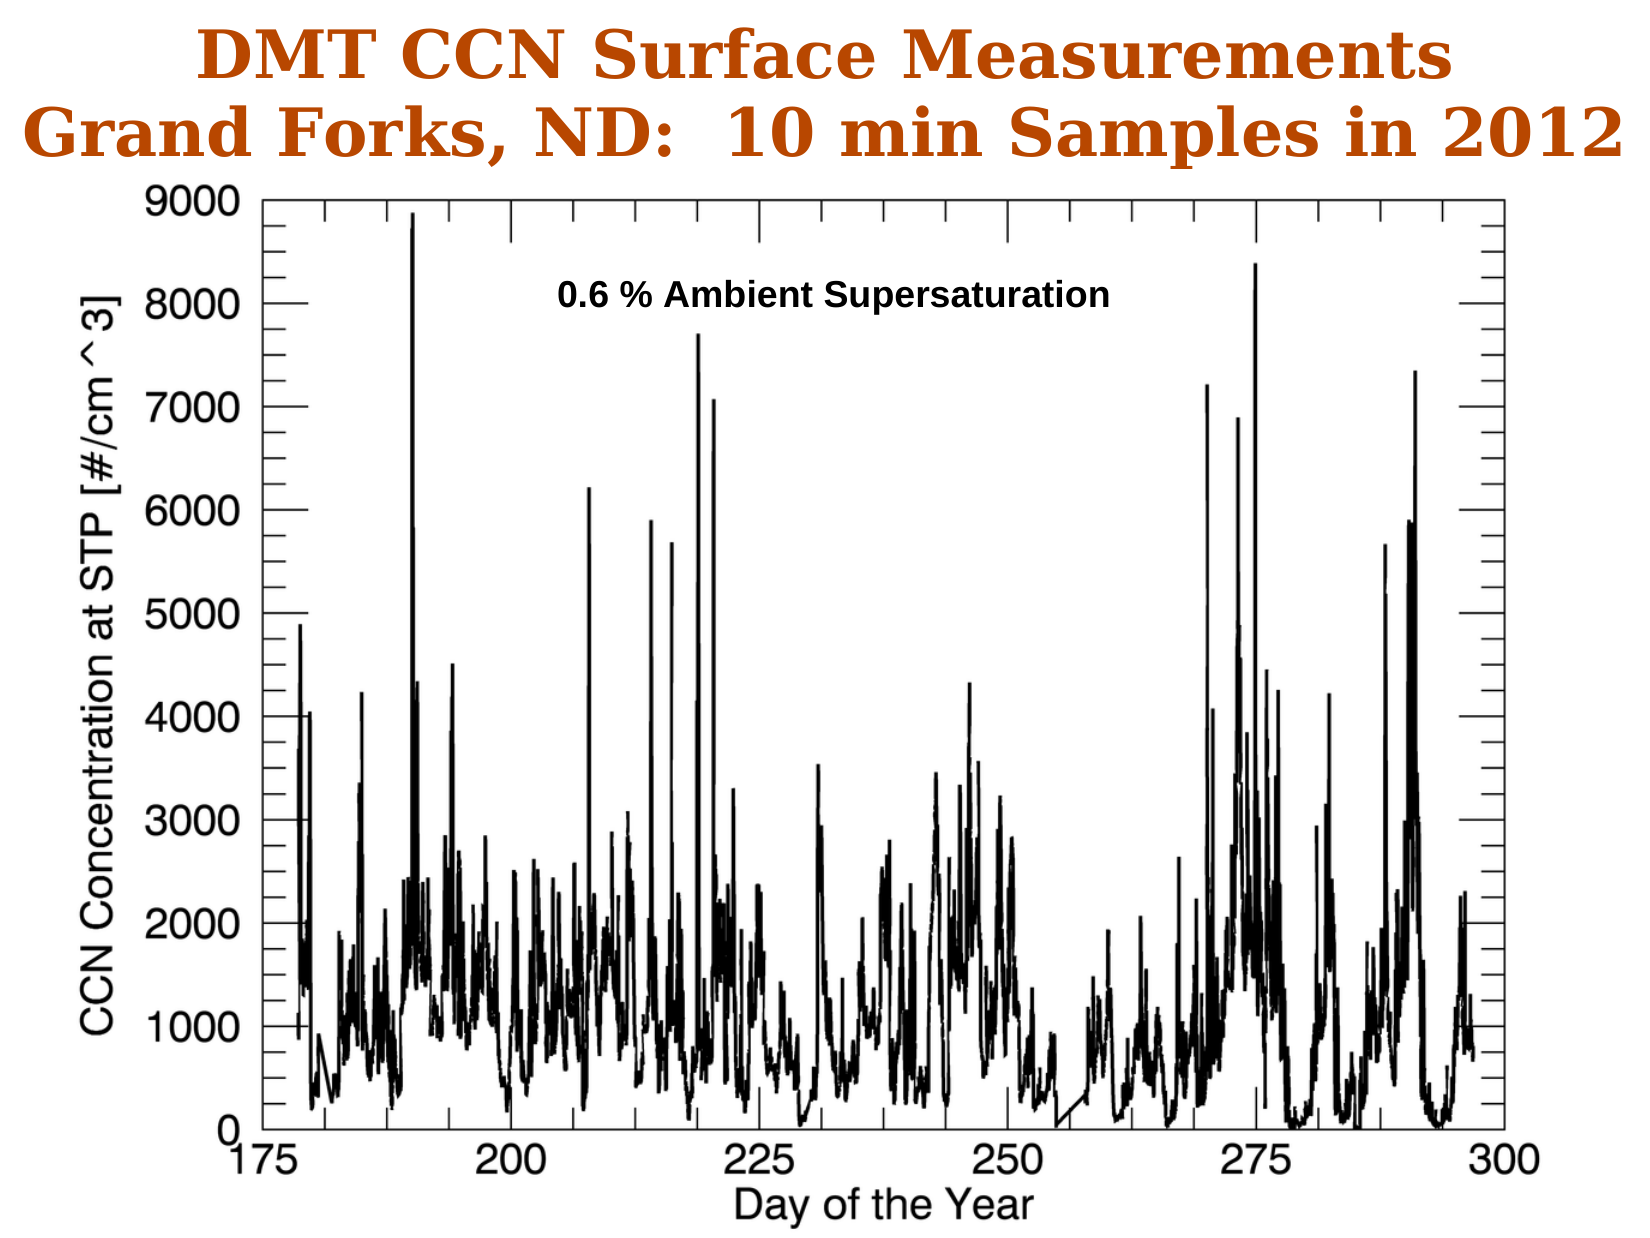

# DMT CCN Surface Measurements Grand Forks, ND: 10 min Samples in 2012
0.6 % Ambient Supersaturation